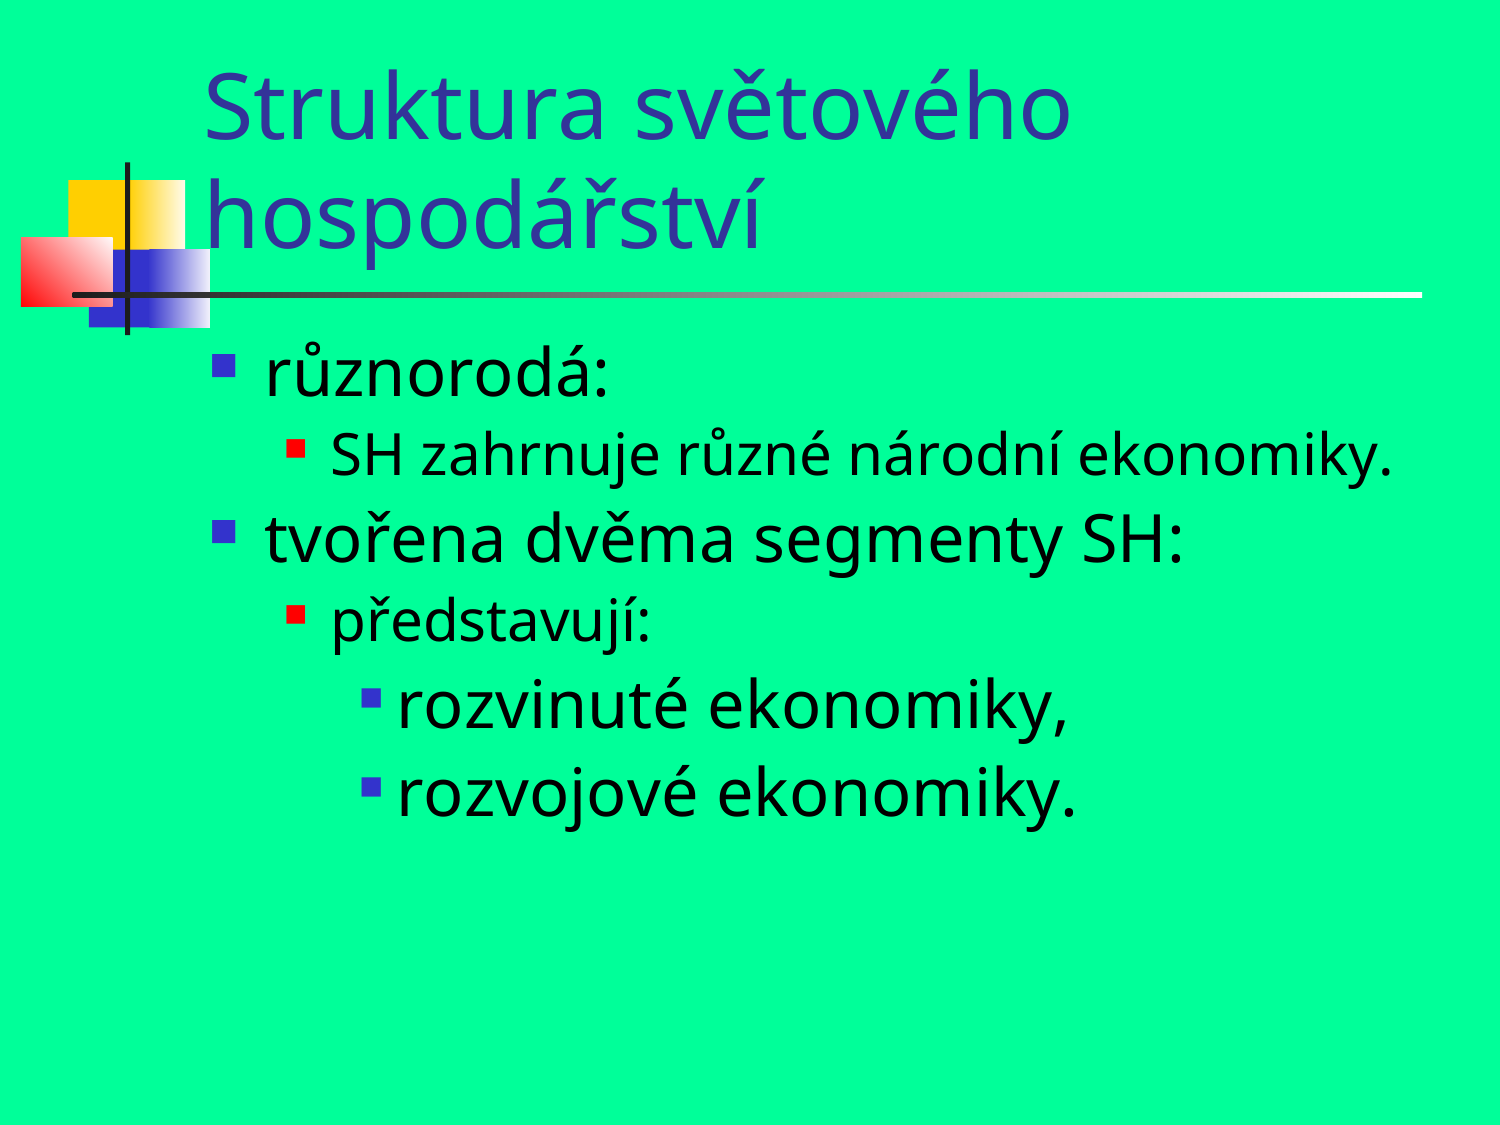

# Struktura světového hospodářství
různorodá:
SH zahrnuje různé národní ekonomiky.
tvořena dvěma segmenty SH:
představují:
rozvinuté ekonomiky,
rozvojové ekonomiky.